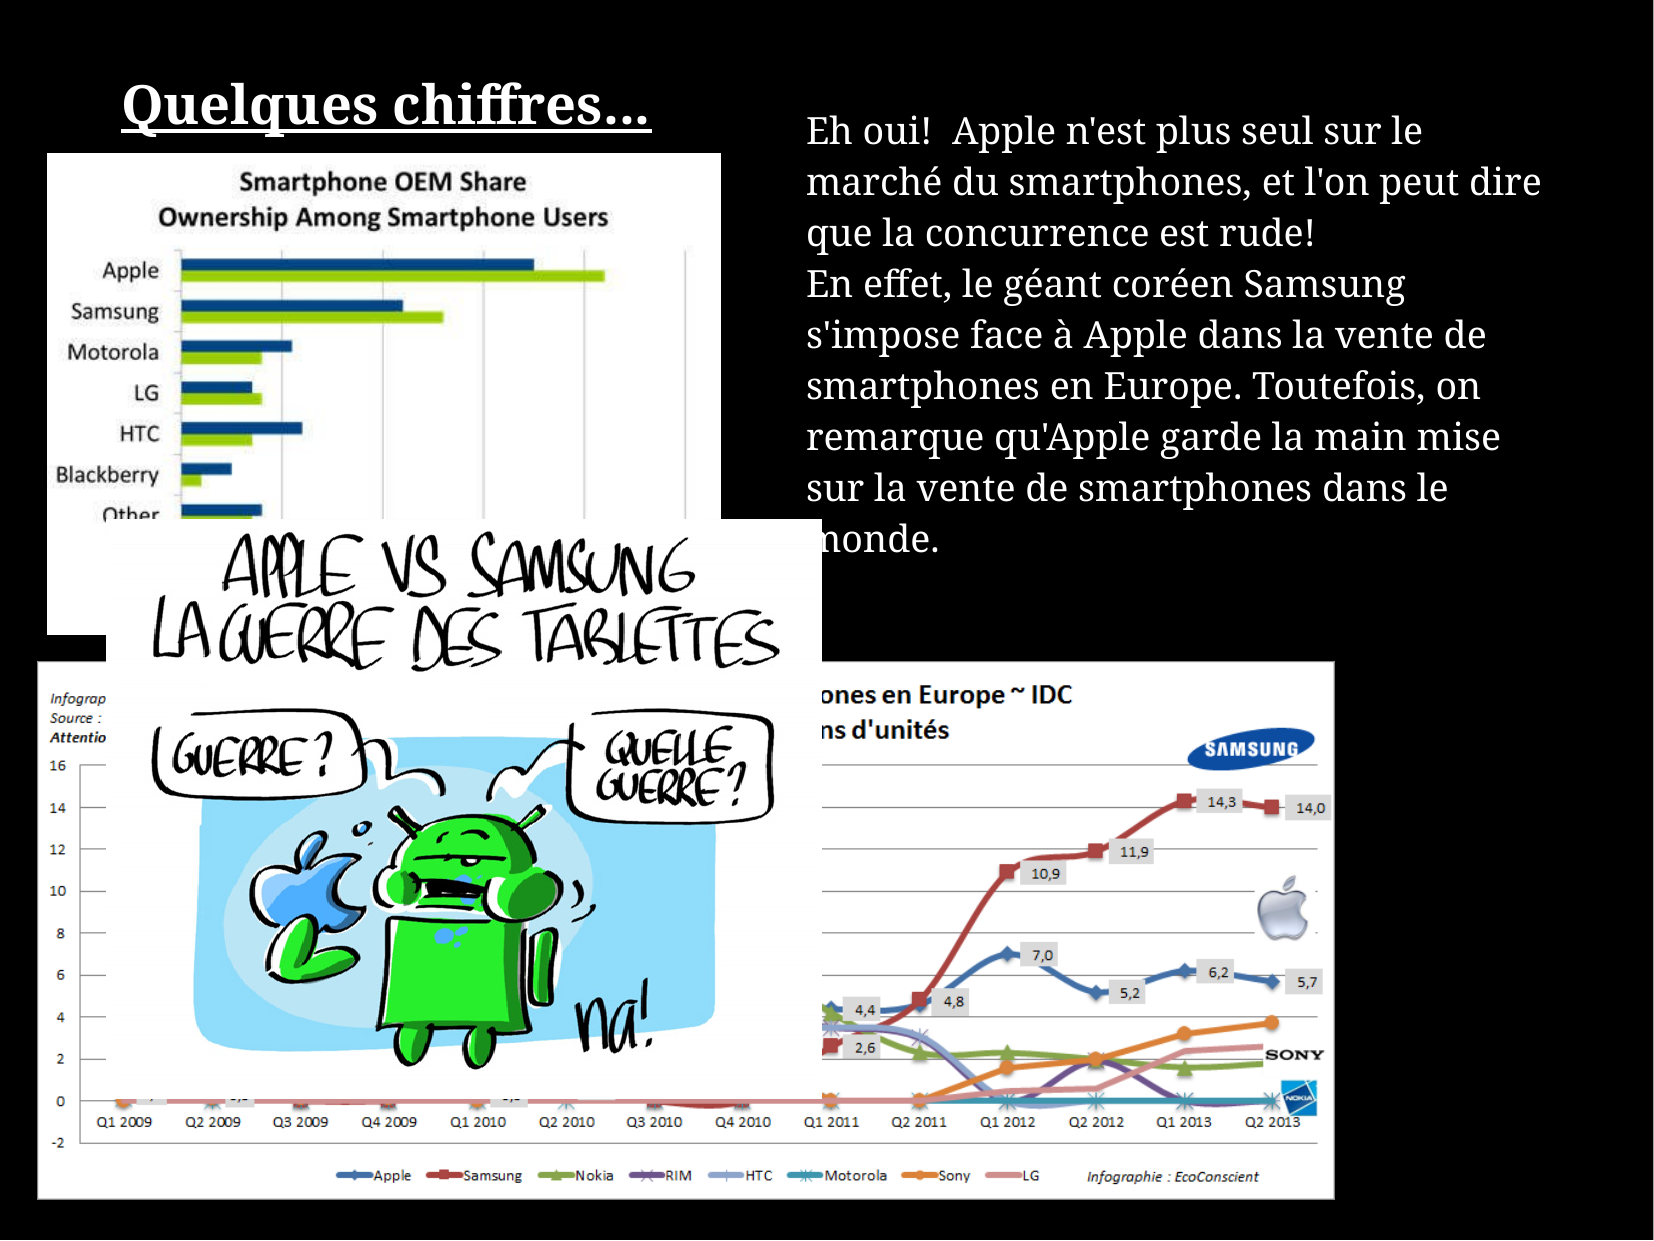

Quelques chiffres...
Eh oui! Apple n'est plus seul sur le marché du smartphones, et l'on peut dire que la concurrence est rude!
En effet, le géant coréen Samsung s'impose face à Apple dans la vente de smartphones en Europe. Toutefois, on remarque qu'Apple garde la main mise sur la vente de smartphones dans le monde.